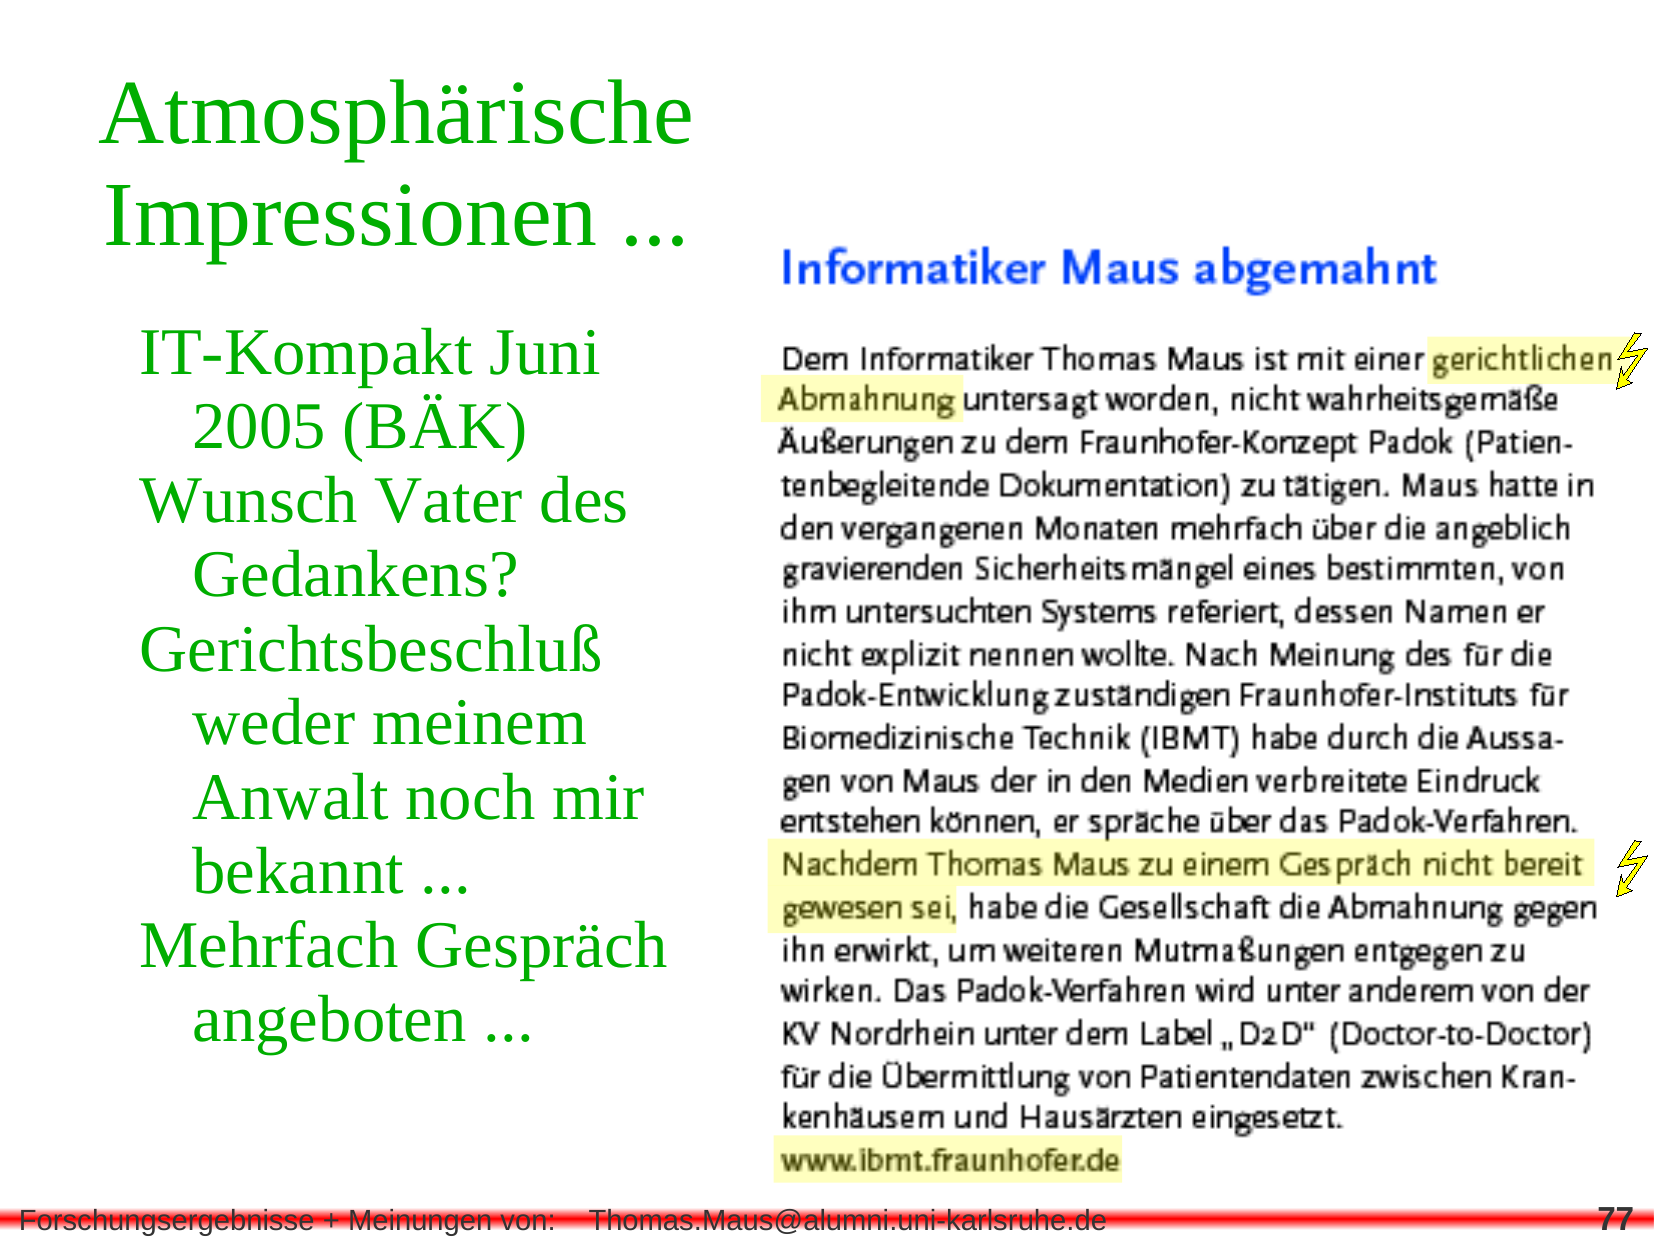

# Atmosphärische Impressionen ...
IT-Kompakt Juni 2005 (BÄK)
Wunsch Vater des Gedankens?
Gerichtsbeschluß weder meinem Anwalt noch mir bekannt ...
Mehrfach Gespräch angeboten ...